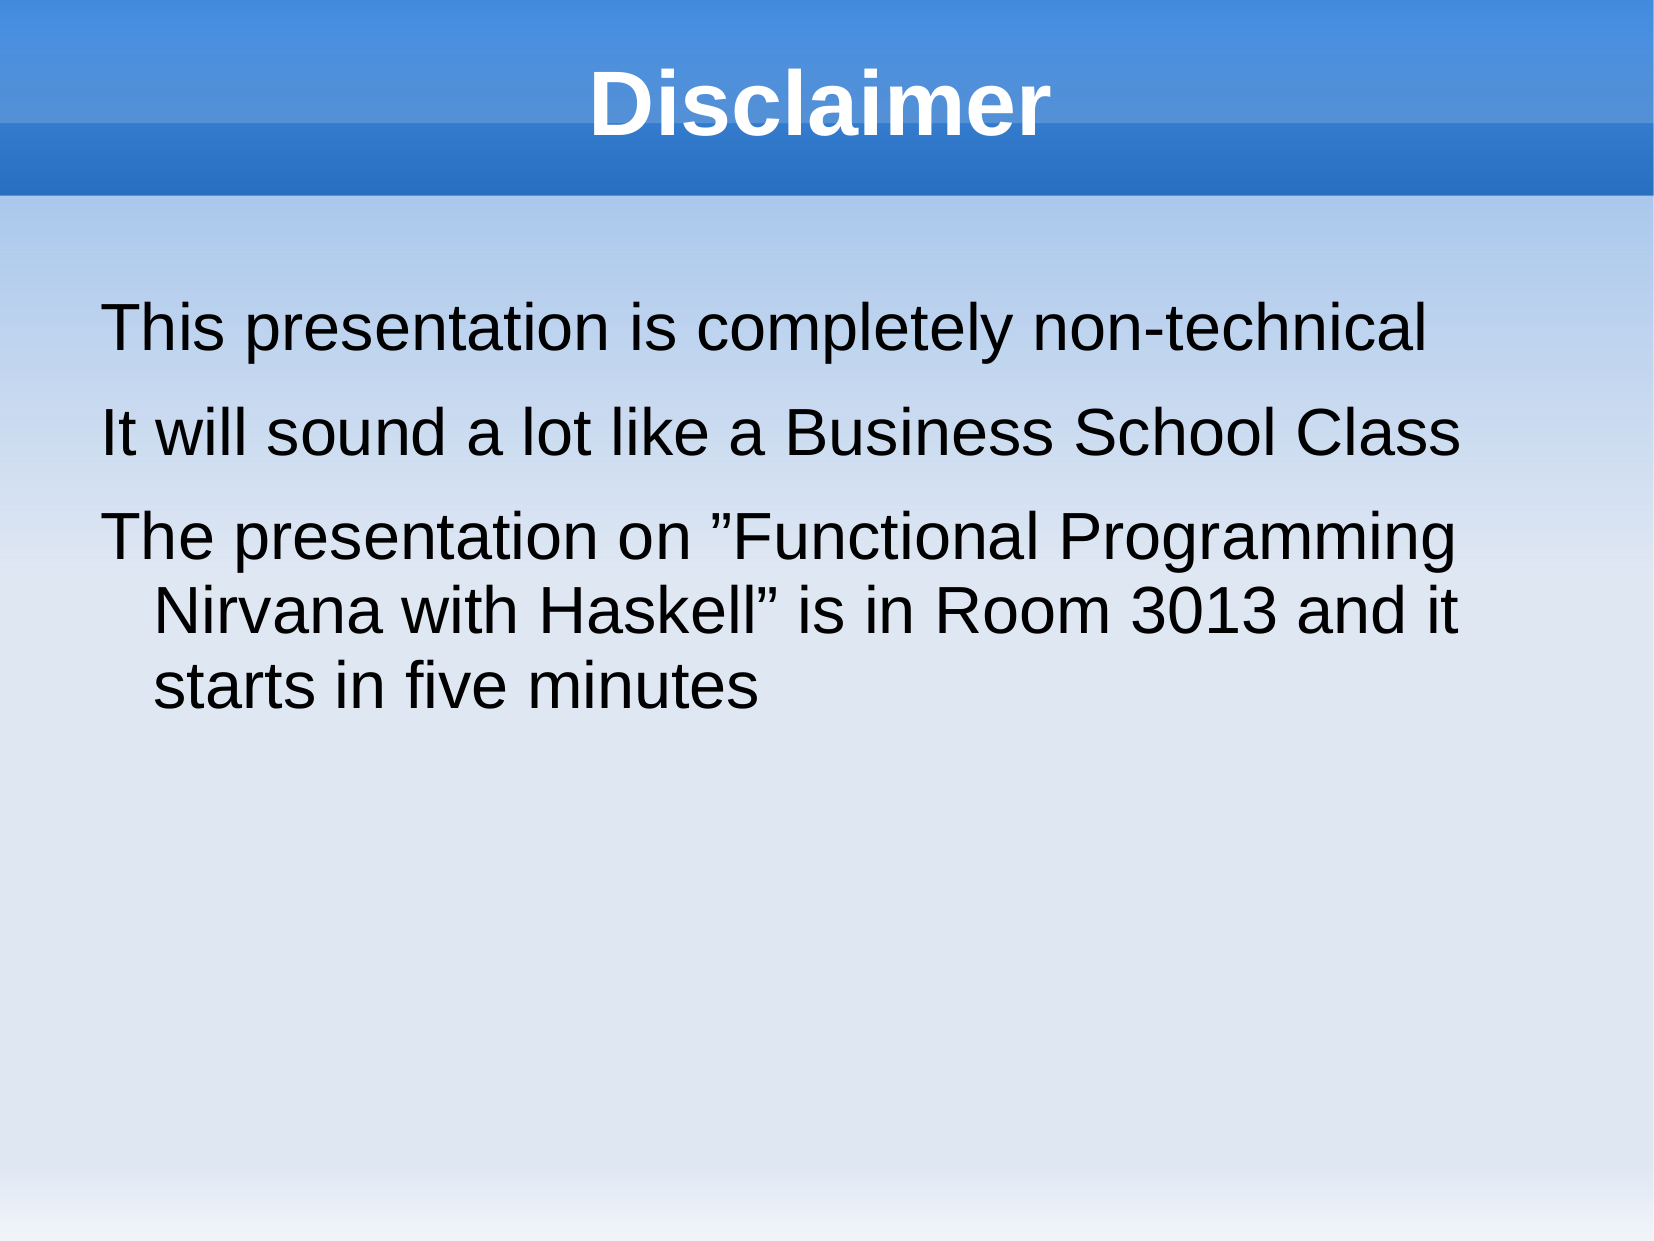

# Disclaimer
This presentation is completely non-technical
It will sound a lot like a Business School Class
The presentation on ”Functional Programming Nirvana with Haskell” is in Room 3013 and it starts in five minutes